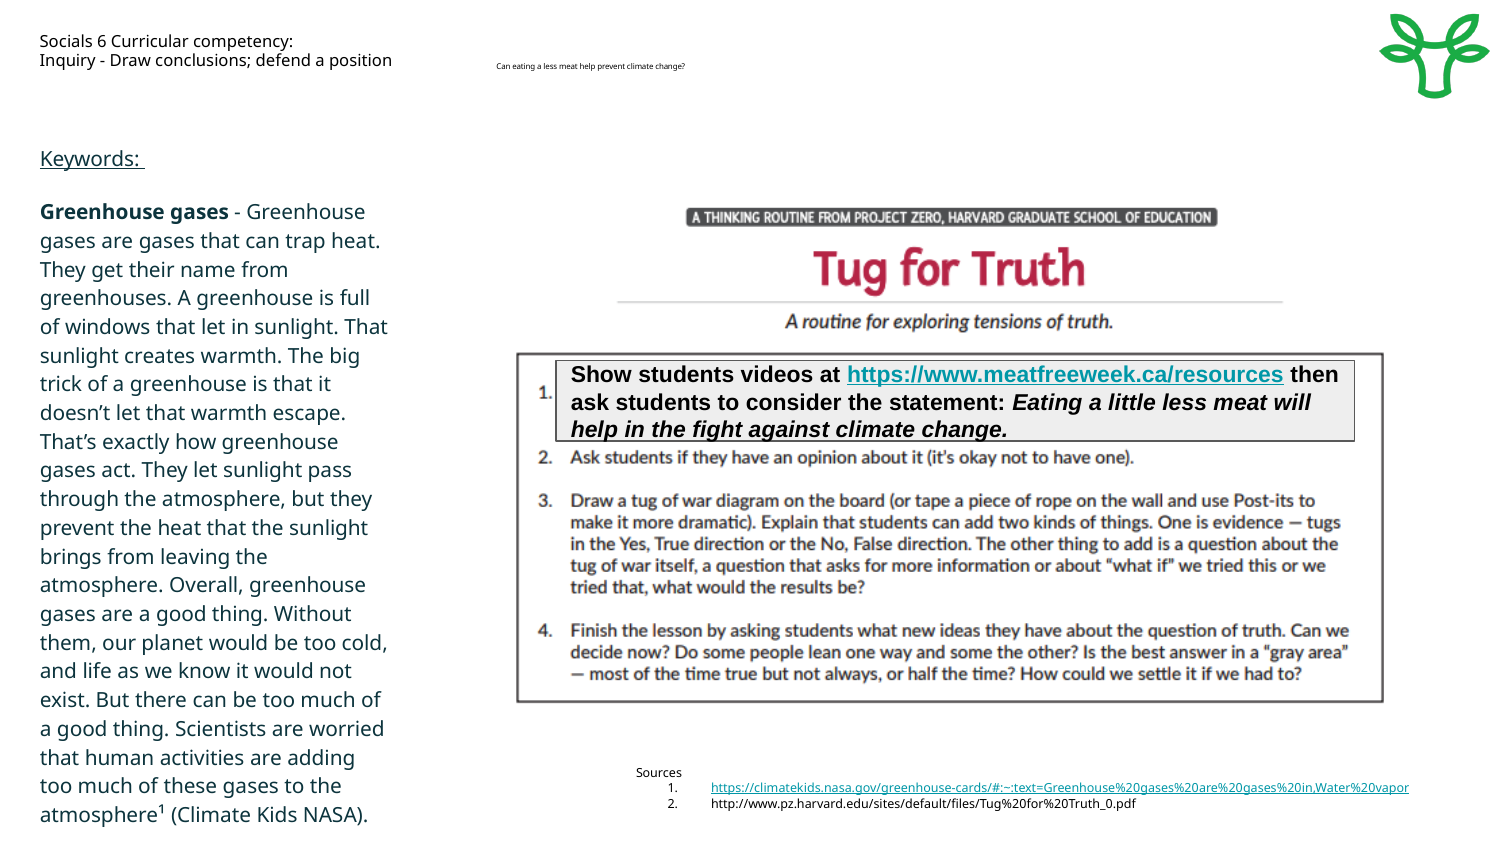

Socials 6 Curricular competency:
Inquiry - Draw conclusions; defend a position
# Can eating a less meat help prevent climate change?
Keywords:
Greenhouse gases - Greenhouse gases are gases that can trap heat. They get their name from greenhouses. A greenhouse is full of windows that let in sunlight. That sunlight creates warmth. The big trick of a greenhouse is that it doesn’t let that warmth escape. That’s exactly how greenhouse gases act. They let sunlight pass through the atmosphere, but they prevent the heat that the sunlight brings from leaving the atmosphere. Overall, greenhouse gases are a good thing. Without them, our planet would be too cold, and life as we know it would not exist. But there can be too much of a good thing. Scientists are worried that human activities are adding too much of these gases to the atmosphere¹ (Climate Kids NASA).
Pledge - A promise
Show students videos at https://www.meatfreeweek.ca/resources then ask students to consider the statement: Eating a little less meat will help in the fight against climate change.
Sources
https://climatekids.nasa.gov/greenhouse-cards/#:~:text=Greenhouse%20gases%20are%20gases%20in,Water%20vapor
http://www.pz.harvard.edu/sites/default/files/Tug%20for%20Truth_0.pdf